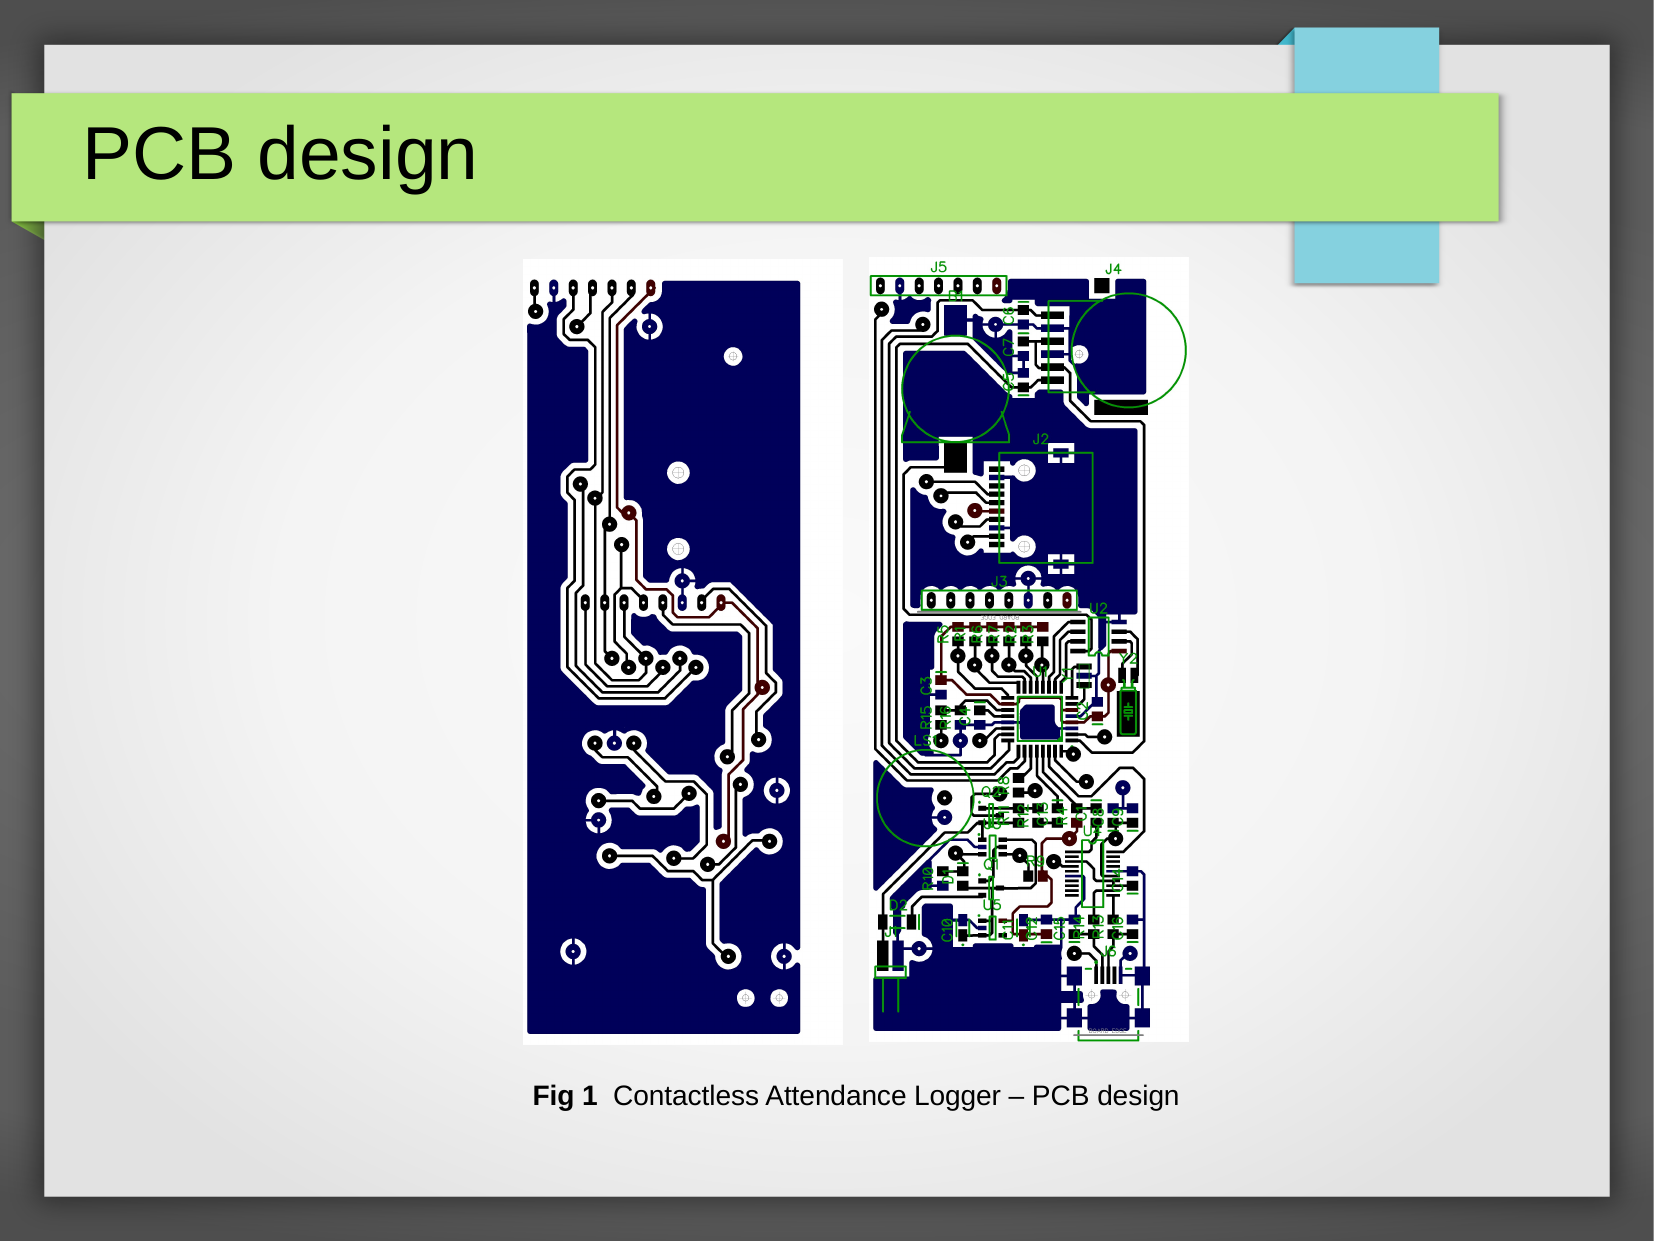

# PCB design
Fig 1 Contactless Attendance Logger – PCB design